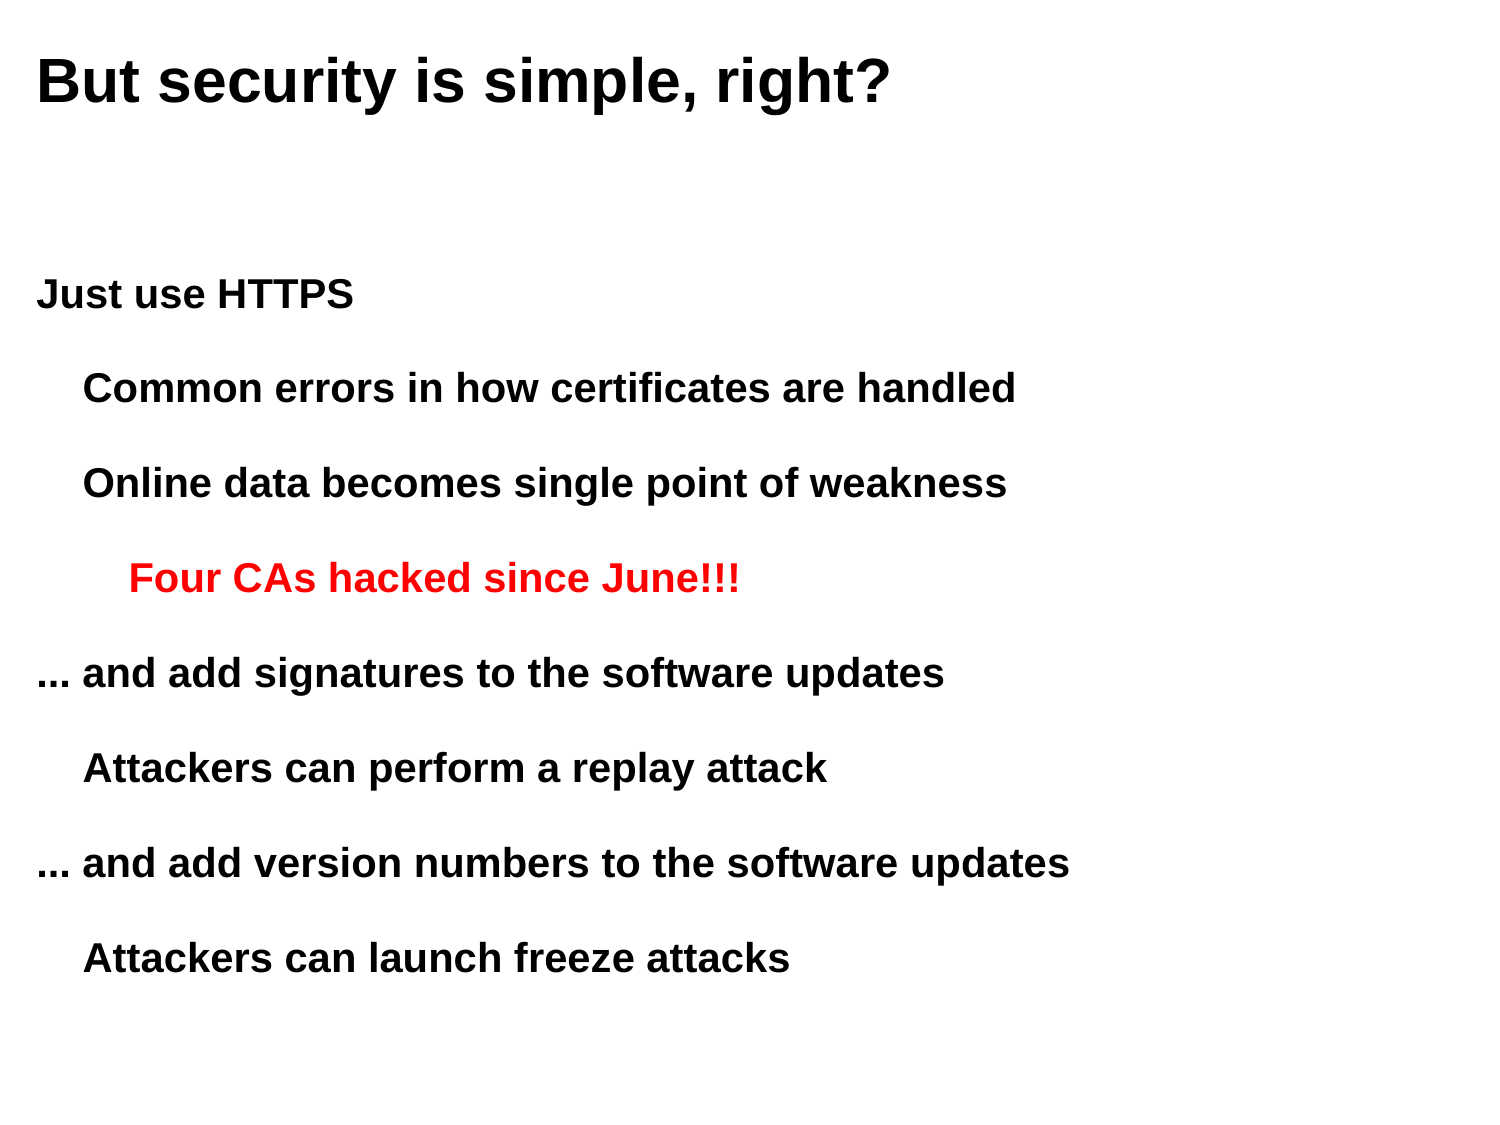

# But security is simple, right?
Just use HTTPS
    Common errors in how certificates are handled
    Online data becomes single point of weakness
 Four CAs hacked since June!!!
... and add signatures to the software updates
    Attackers can perform a replay attack
... and add version numbers to the software updates
    Attackers can launch freeze attacks